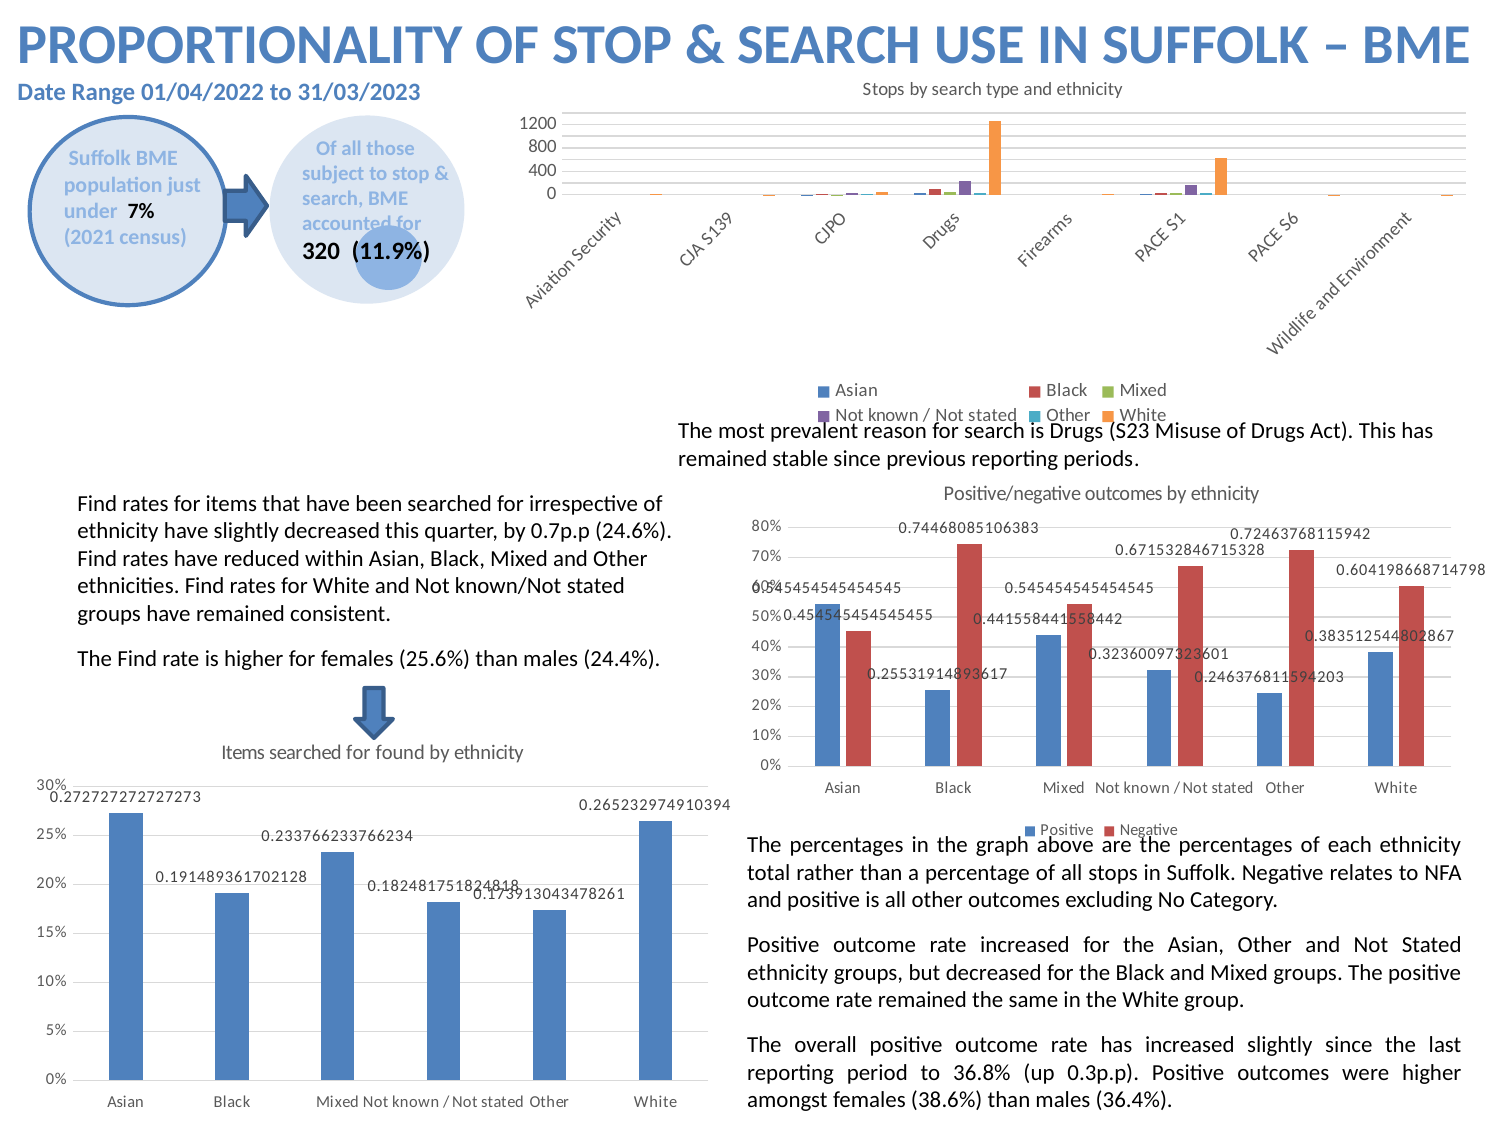

PROPORTIONALITY OF STOP & SEARCH USE IN SUFFOLK – BME
### Chart: Stops by search type and ethnicity
| Category | Asian | Black | Mixed | Not known / Not stated | Other | White |
|---|---|---|---|---|---|---|
| Aviation Security | None | None | None | None | None | 4.0 |
| CJA S139 | None | None | None | None | None | 1.0 |
| CJPO | 3.0 | 6.0 | 3.0 | 22.0 | 9.0 | 47.0 |
| Drugs | 24.0 | 98.0 | 50.0 | 231.0 | 37.0 | 1263.0 |
| Firearms | None | None | None | None | None | 10.0 |
| PACE S1 | 6.0 | 37.0 | 24.0 | 158.0 | 23.0 | 624.0 |
| PACE S6 | None | None | None | None | None | 2.0 |
| Wildlife and Environment | None | None | None | None | None | 2.0 |Date Range 01/04/2022 to 31/03/2023
 Of all those subject to stop & search, BME accounted for 320 (11.9%)
 Suffolk BME population just under 7% (2021 census)
The most prevalent reason for search is Drugs (S23 Misuse of Drugs Act). This has remained stable since previous reporting periods.
### Chart: Positive/negative outcomes by ethnicity
| Category | Positive | Negative |
|---|---|---|
| Asian | 0.545454545454545 | 0.454545454545455 |
| Black | 0.25531914893617 | 0.74468085106383 |
| Mixed | 0.441558441558442 | 0.545454545454545 |
| Not known / Not stated | 0.32360097323601 | 0.671532846715328 |
| Other | 0.246376811594203 | 0.72463768115942 |
| White | 0.383512544802867 | 0.604198668714798 |Find rates for items that have been searched for irrespective of ethnicity have slightly decreased this quarter, by 0.7p.p (24.6%). Find rates have reduced within Asian, Black, Mixed and Other ethnicities. Find rates for White and Not known/Not stated groups have remained consistent.
The Find rate is higher for females (25.6%) than males (24.4%).
### Chart: Items searched for found by ethnicity
| Category | Yes |
|---|---|
| Asian | 0.272727272727273 |
| Black | 0.191489361702128 |
| Mixed | 0.233766233766234 |
| Not known / Not stated | 0.182481751824818 |
| Other | 0.173913043478261 |
| White | 0.265232974910394 |The percentages in the graph above are the percentages of each ethnicity total rather than a percentage of all stops in Suffolk. Negative relates to NFA and positive is all other outcomes excluding No Category.
Positive outcome rate increased for the Asian, Other and Not Stated ethnicity groups, but decreased for the Black and Mixed groups. The positive outcome rate remained the same in the White group.
The overall positive outcome rate has increased slightly since the last reporting period to 36.8% (up 0.3p.p). Positive outcomes were higher amongst females (38.6%) than males (36.4%).